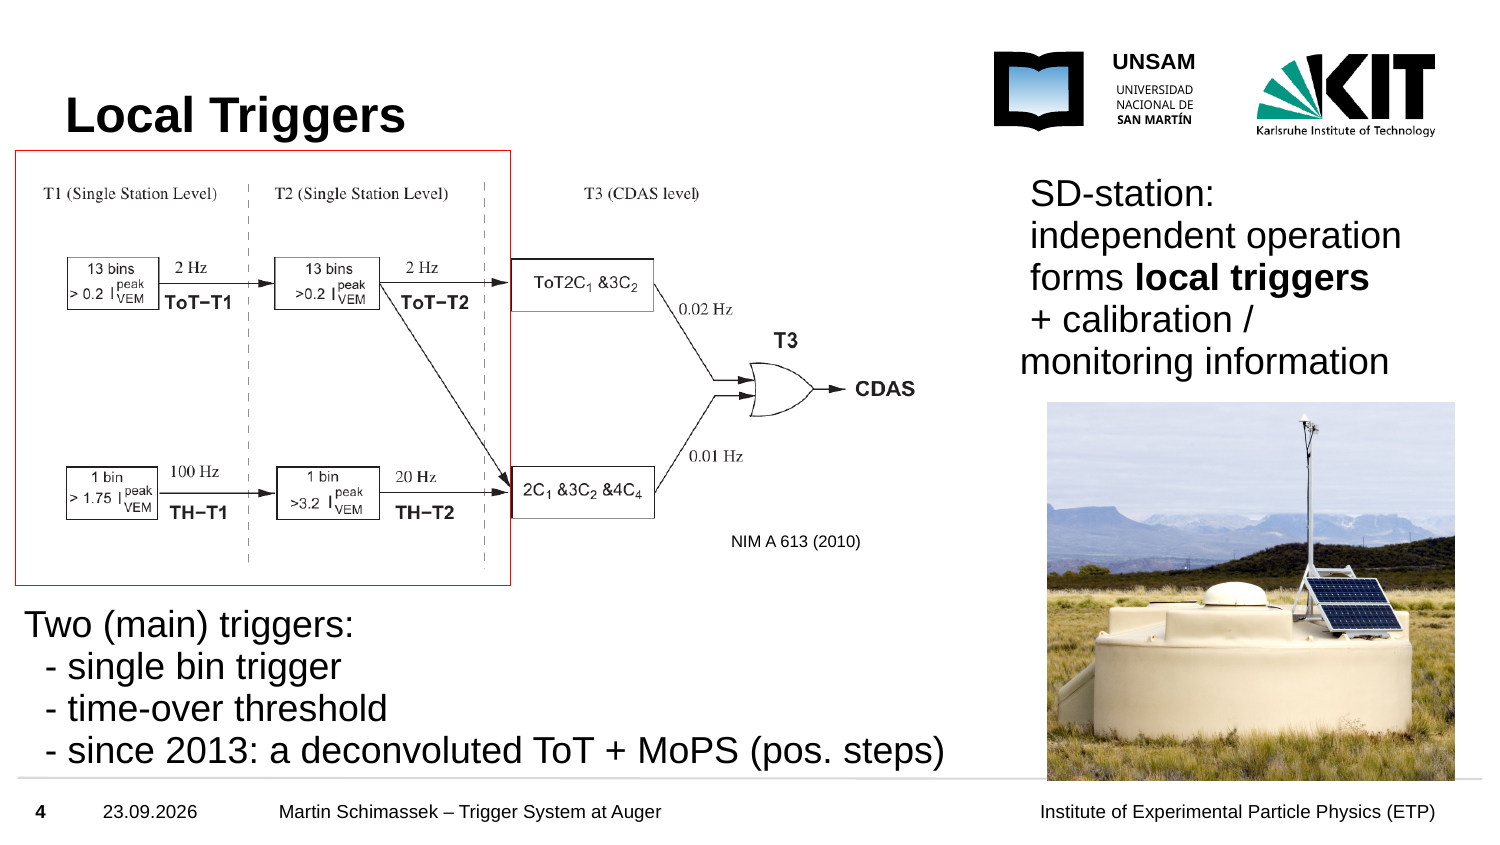

# Local Triggers
 SD-station:
 independent operation
 forms local triggers
 + calibration / monitoring information
NIM A 613 (2010)
Two (main) triggers:
 - single bin trigger
 - time-over threshold
 - since 2013: a deconvoluted ToT + MoPS (pos. steps)